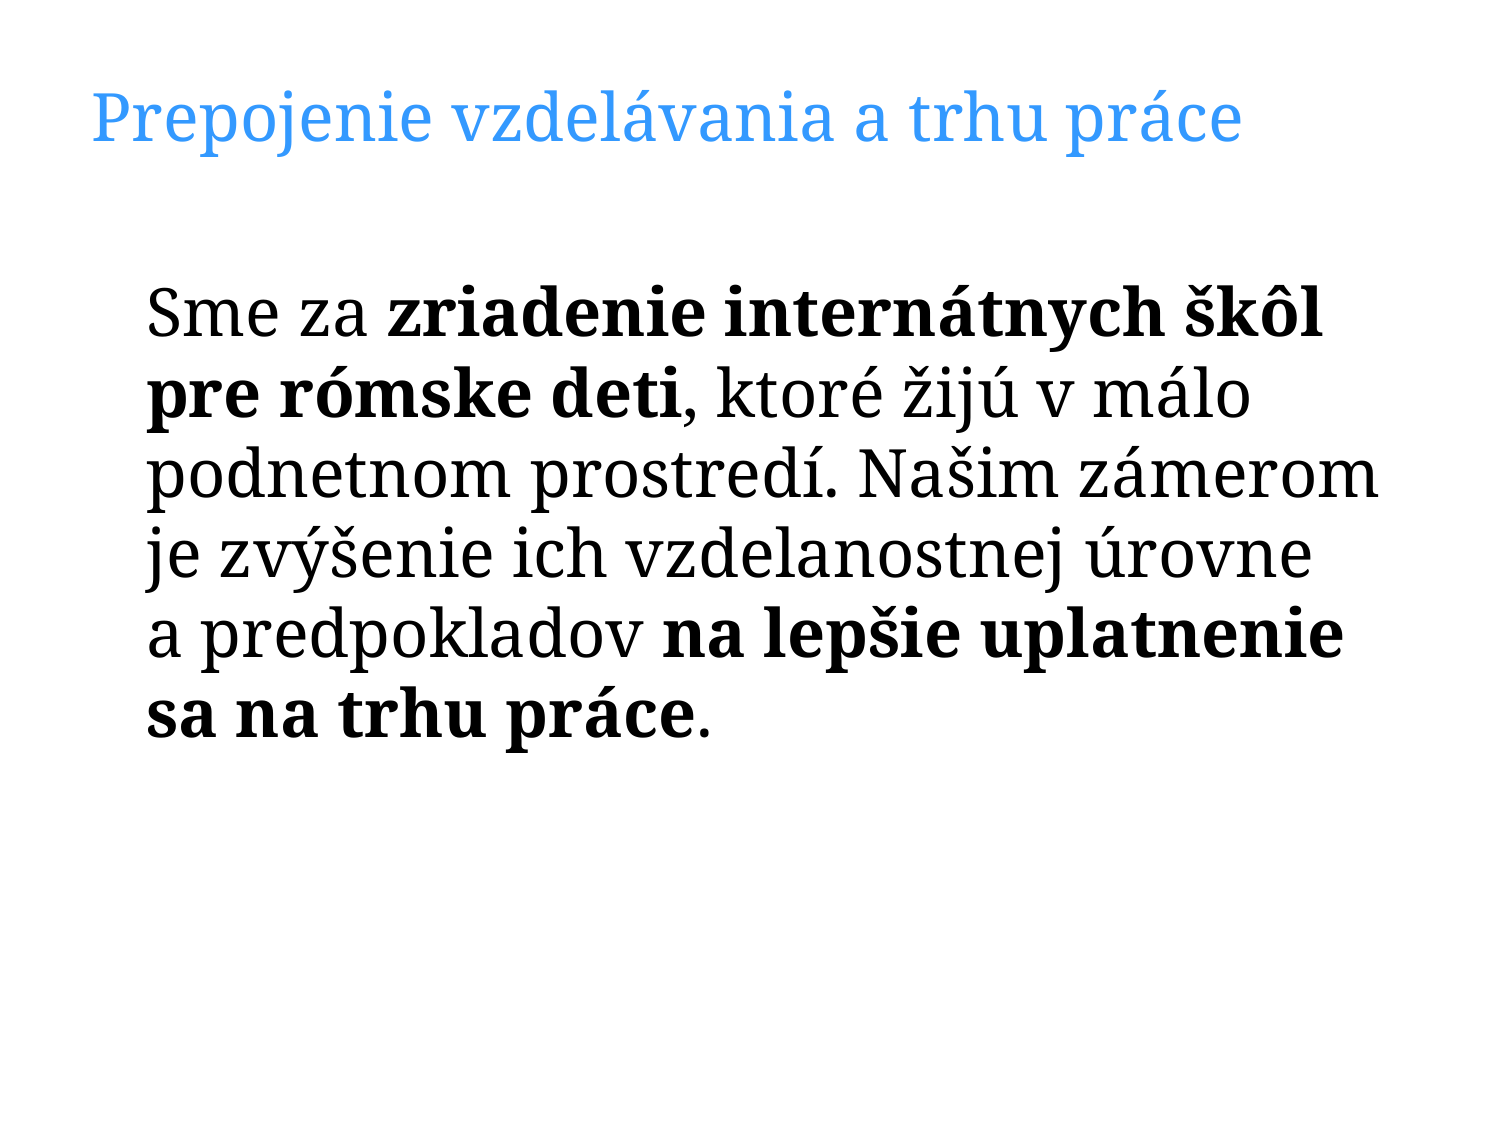

# Prepojenie vzdelávania a trhu práce
	Sme za zriadenie internátnych škôl pre rómske deti, ktoré žijú v málo podnetnom prostredí. Našim zámerom je zvýšenie ich vzdelanostnej úrovne a predpokladov na lepšie uplatnenie sa na trhu práce.